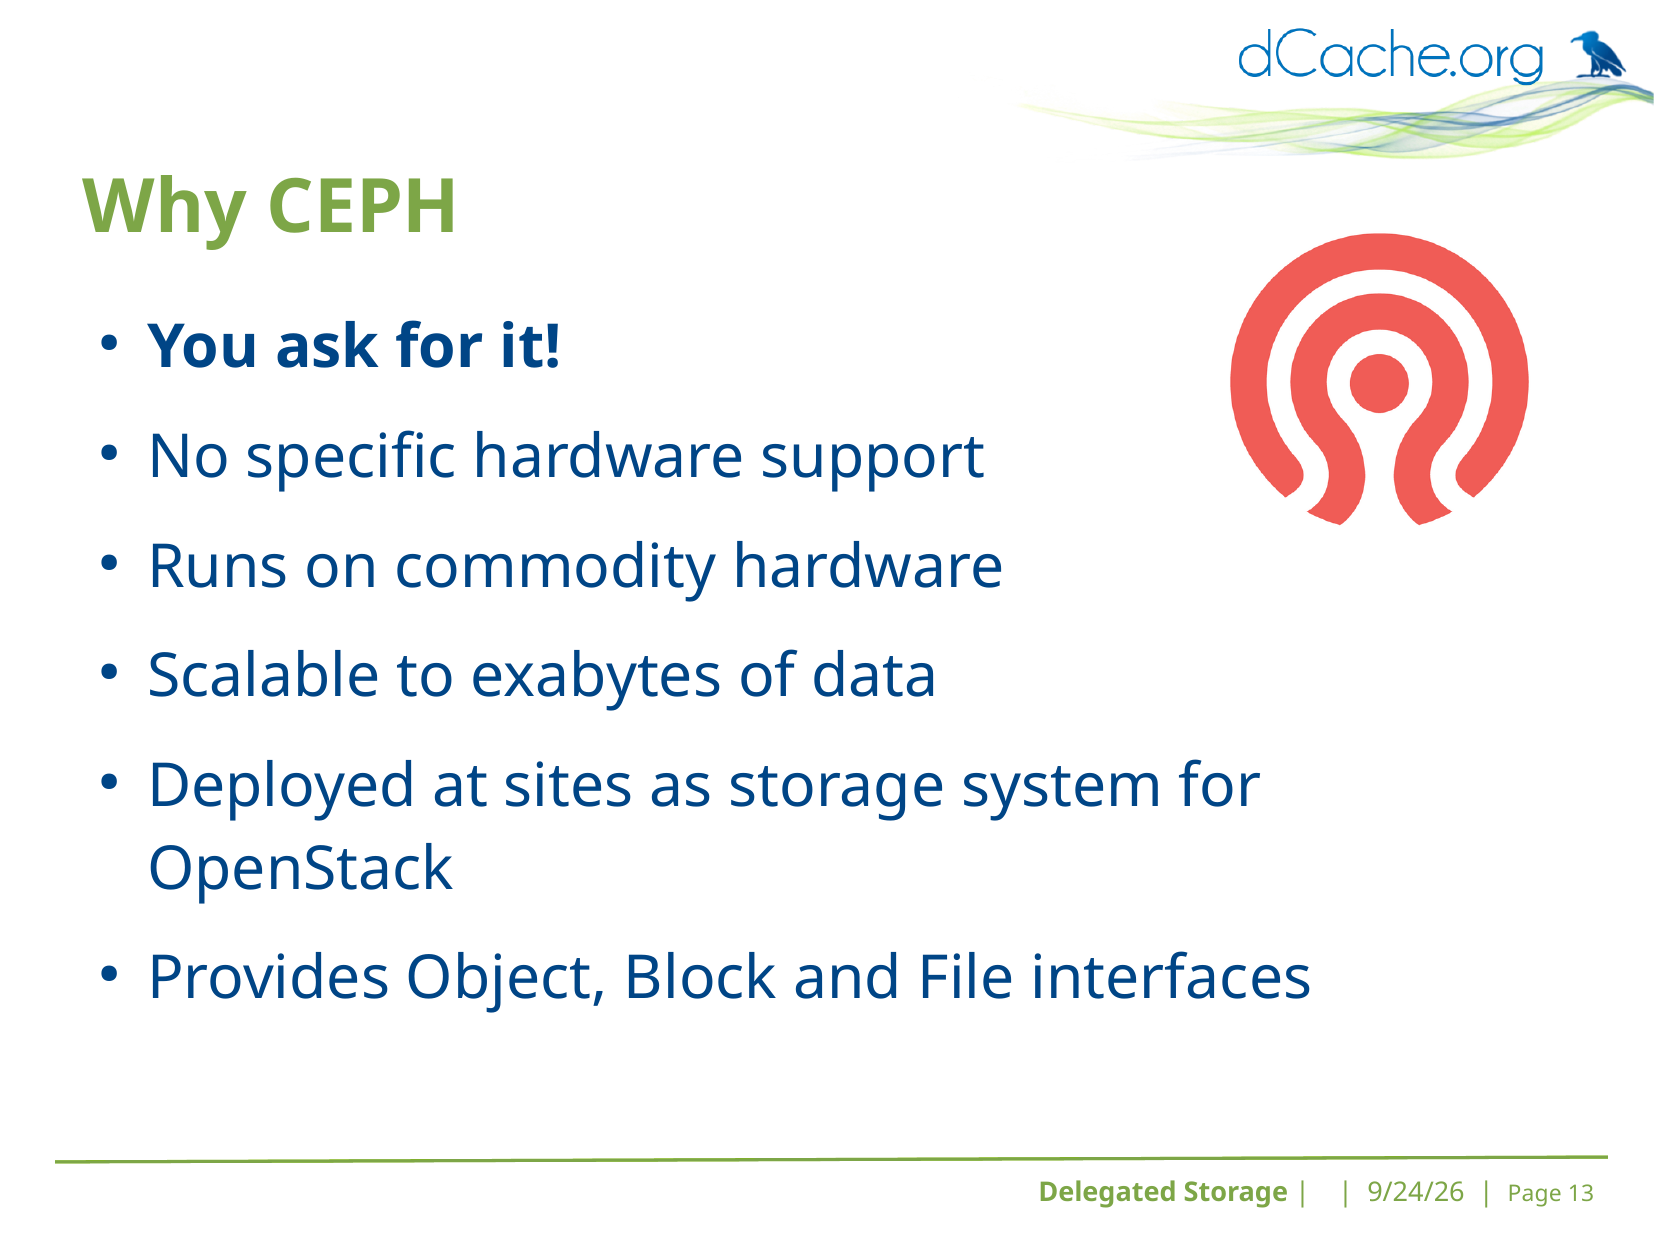

# Why CEPH
You ask for it!
No specific hardware support
Runs on commodity hardware
Scalable to exabytes of data
Deployed at sites as storage system for OpenStack
Provides Object, Block and File interfaces
13